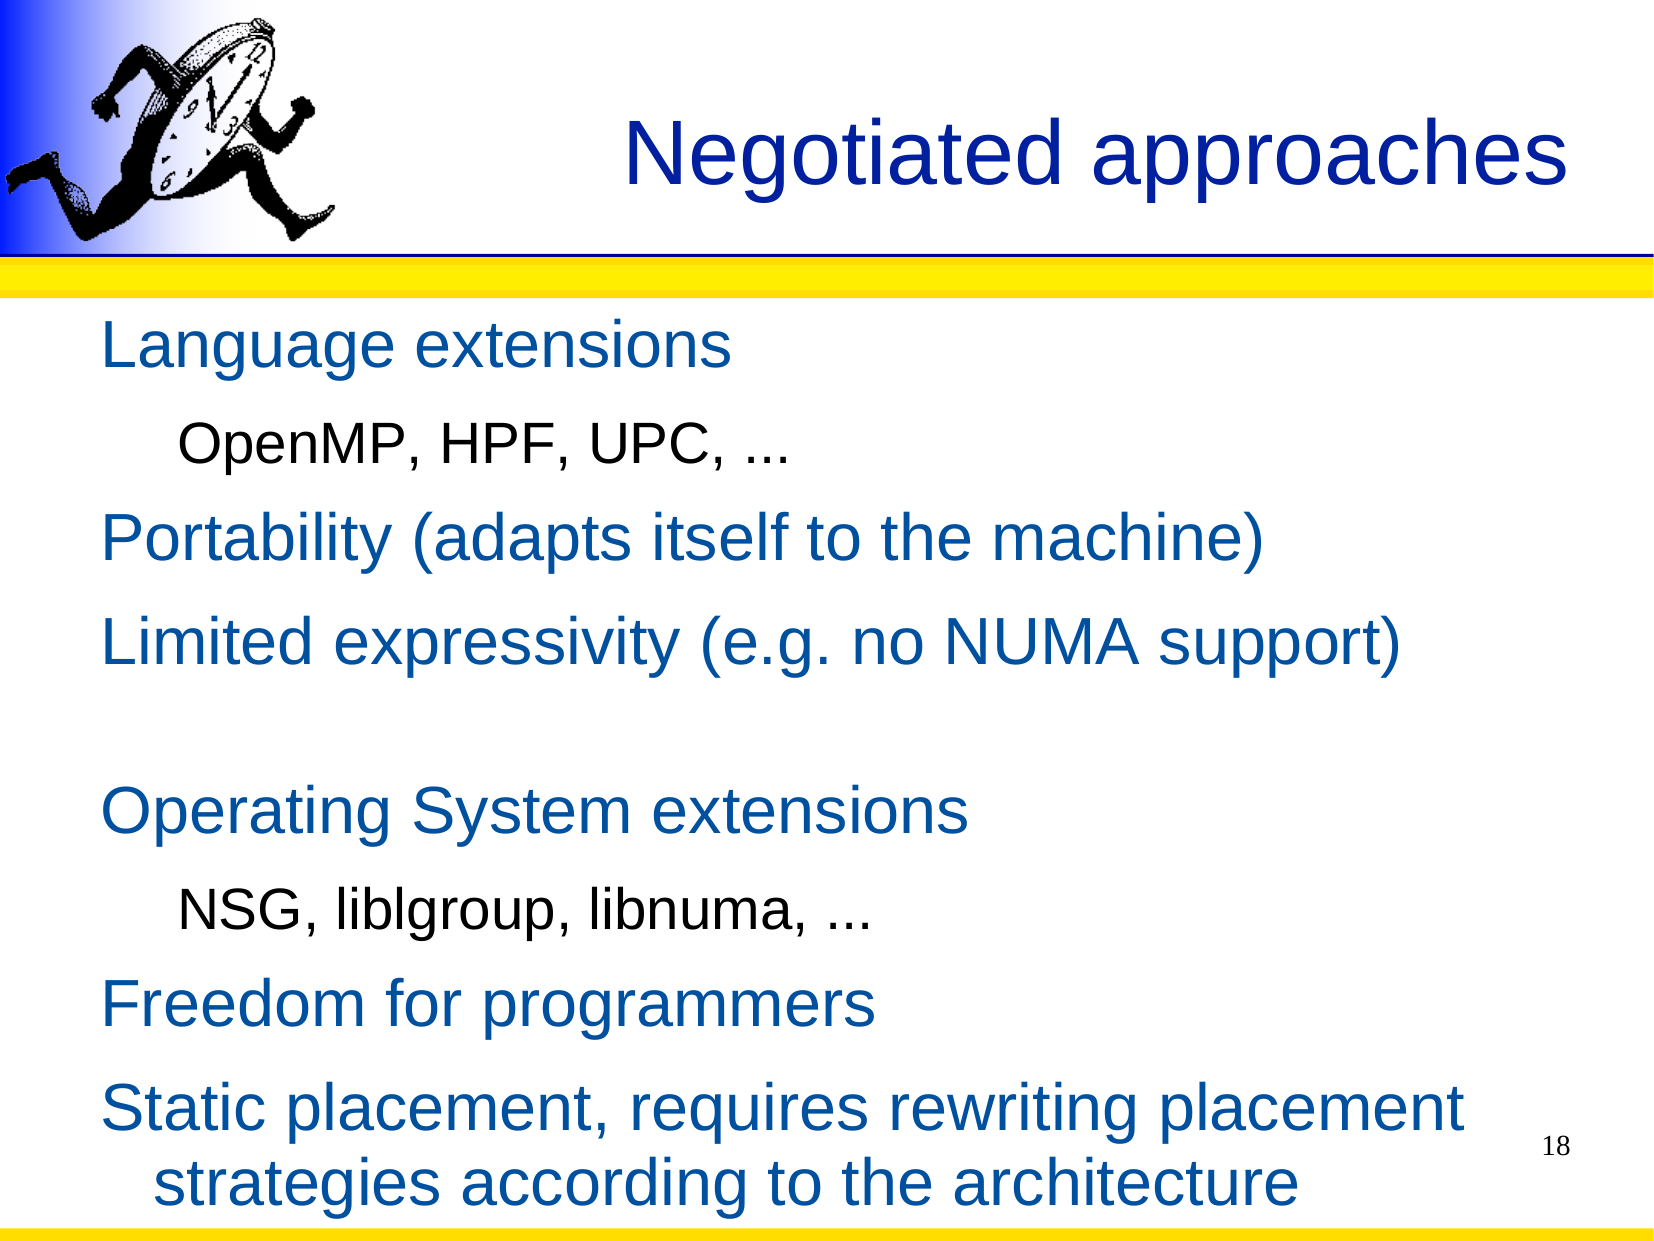

# Negotiated approaches
Language extensions
OpenMP, HPF, UPC, ...
Portability (adapts itself to the machine)
Limited expressivity (e.g. no NUMA support)
Operating System extensions
NSG, liblgroup, libnuma, ...
Freedom for programmers
Static placement, requires rewriting placement strategies according to the architecture
18